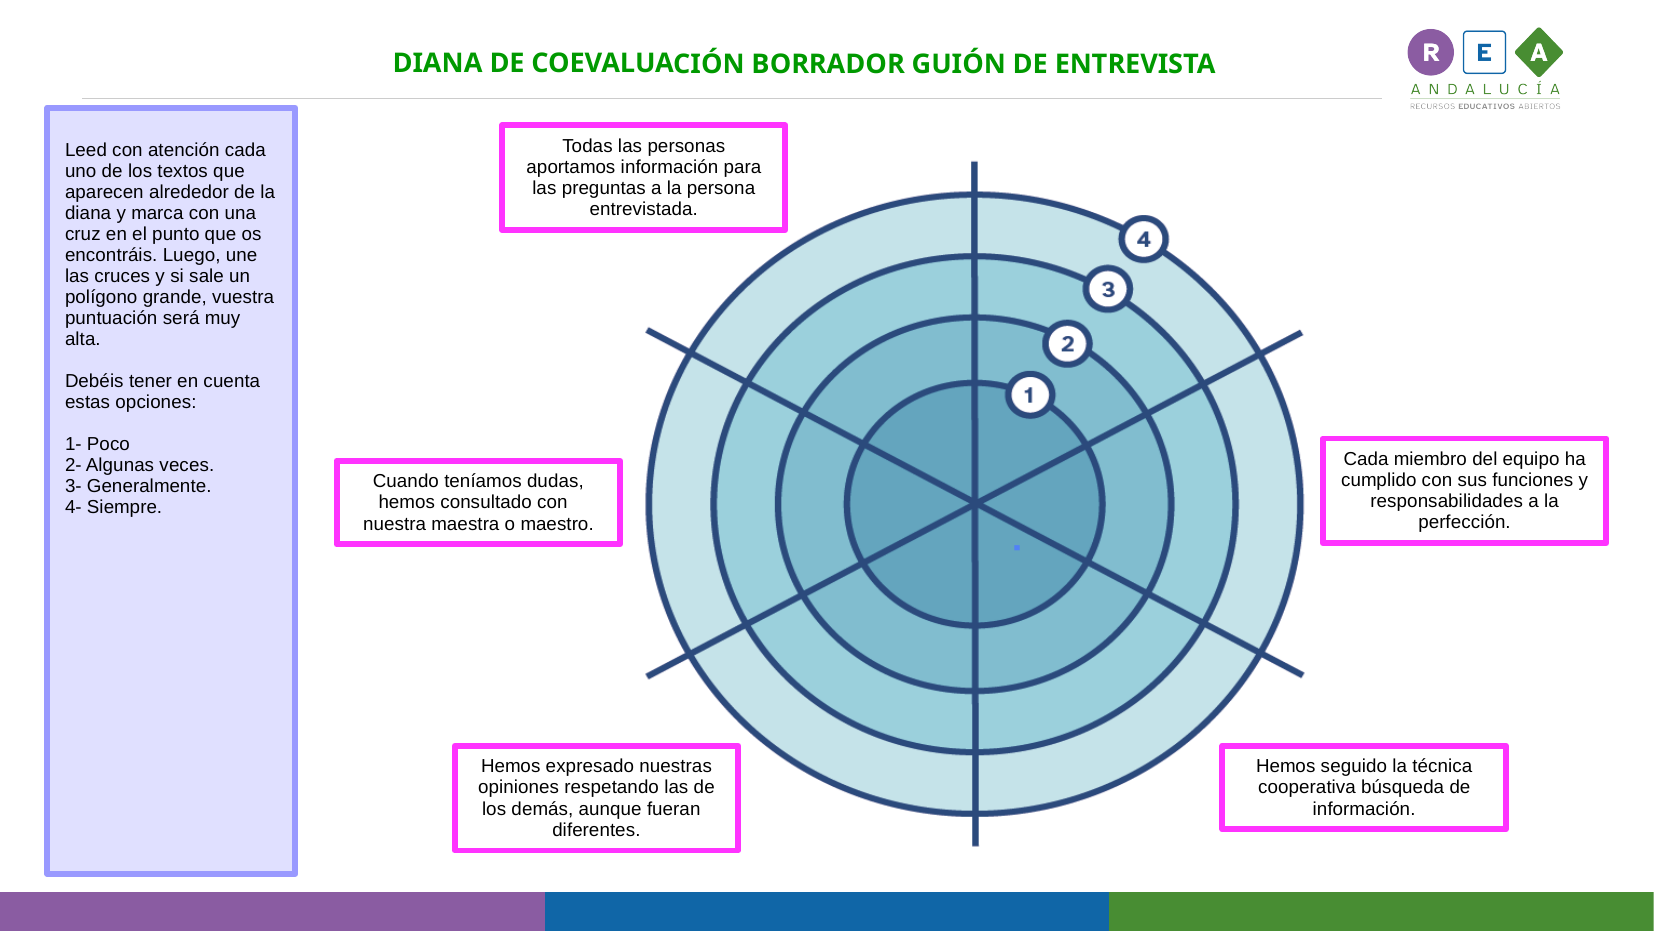

DIANA DE COEVALUACIÓN BORRADOR GUIÓN DE ENTREVISTA
Leed con atención cada uno de los textos que aparecen alrededor de la diana y marca con una cruz en el punto que os encontráis. Luego, une las cruces y si sale un polígono grande, vuestra puntuación será muy alta.
Debéis tener en cuenta estas opciones:
1- Poco
2- Algunas veces.
3- Generalmente.
4- Siempre.
Todas las personas aportamos información para las preguntas a la persona entrevistada.
Cada miembro del equipo ha cumplido con sus funciones y responsabilidades a la perfección.
Cuando teníamos dudas, hemos consultado con nuestra maestra o maestro.
Hemos seguido la técnica cooperativa búsqueda de información.
Hemos expresado nuestras opiniones respetando las de los demás, aunque fueran diferentes.